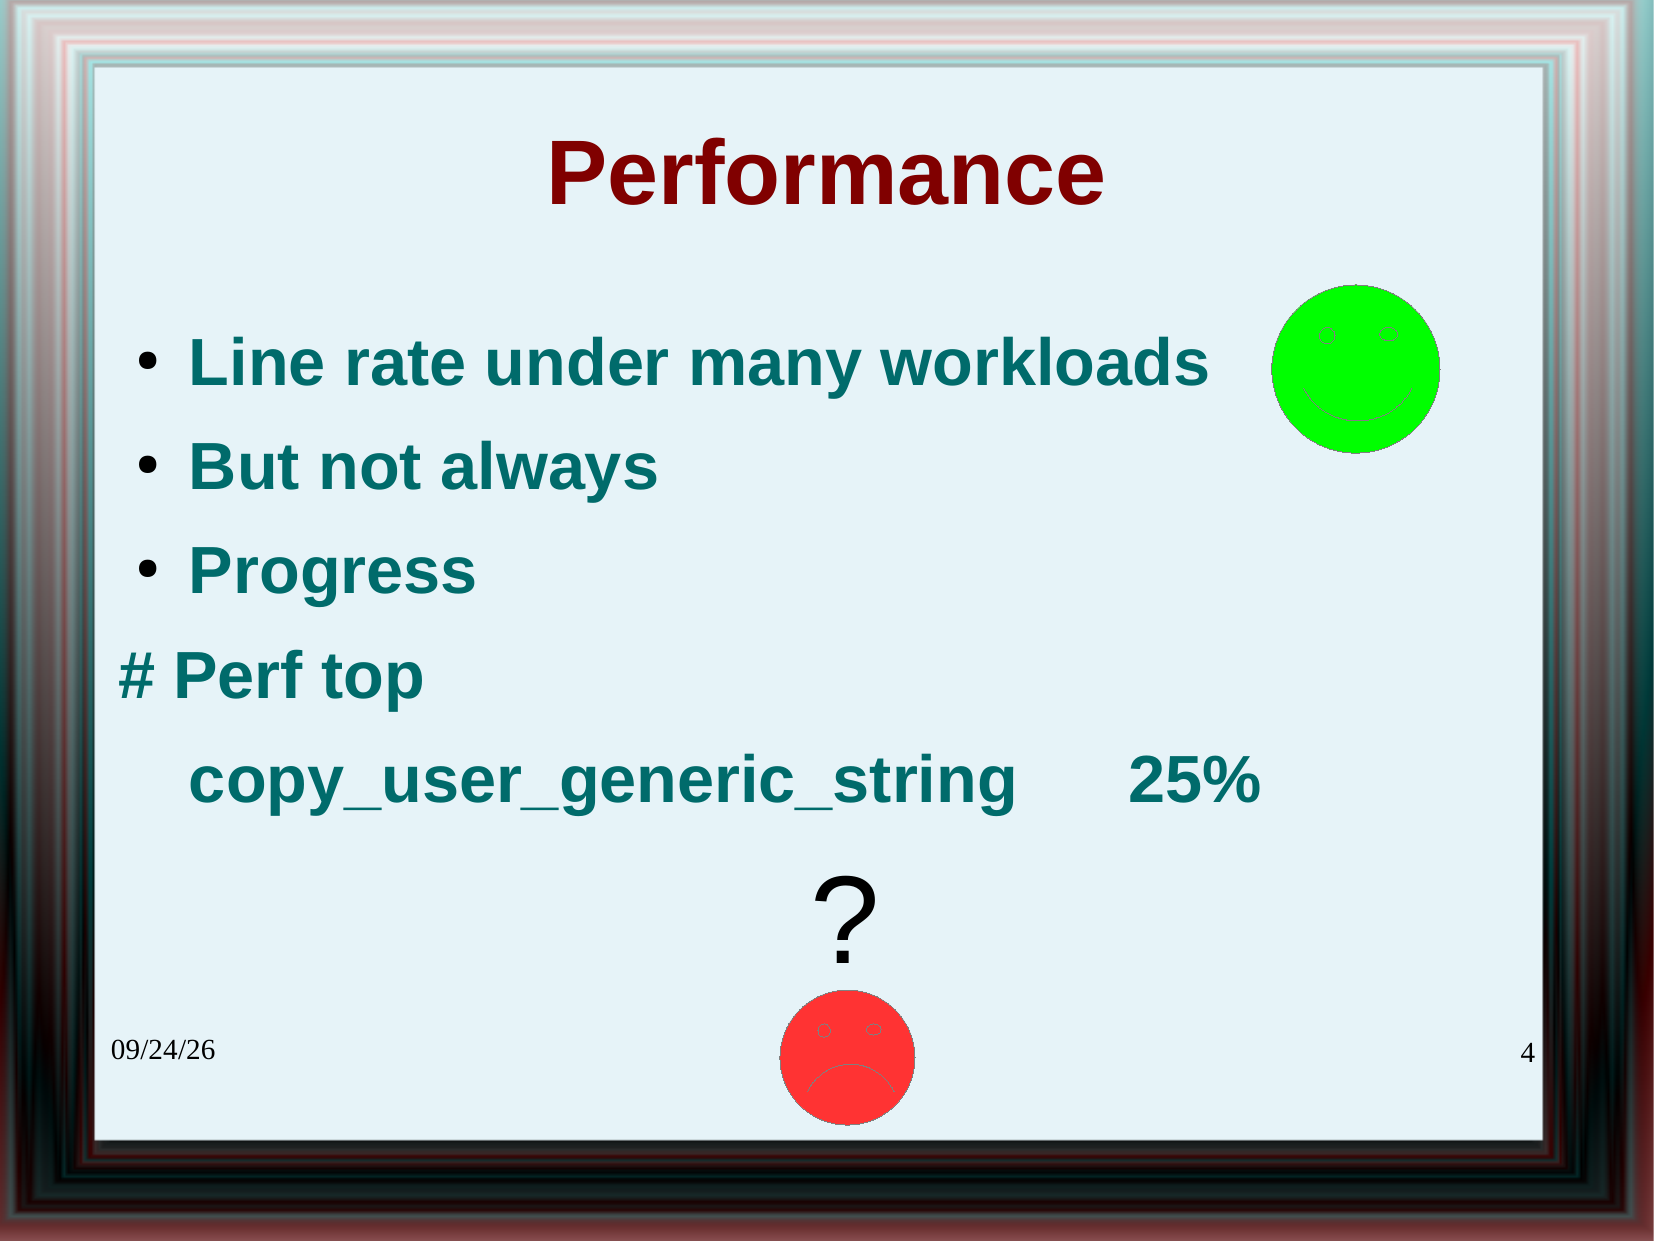

# Performance
Line rate under many workloads
But not always
Progress
# Perf top
copy_user_generic_string 25%
?
4